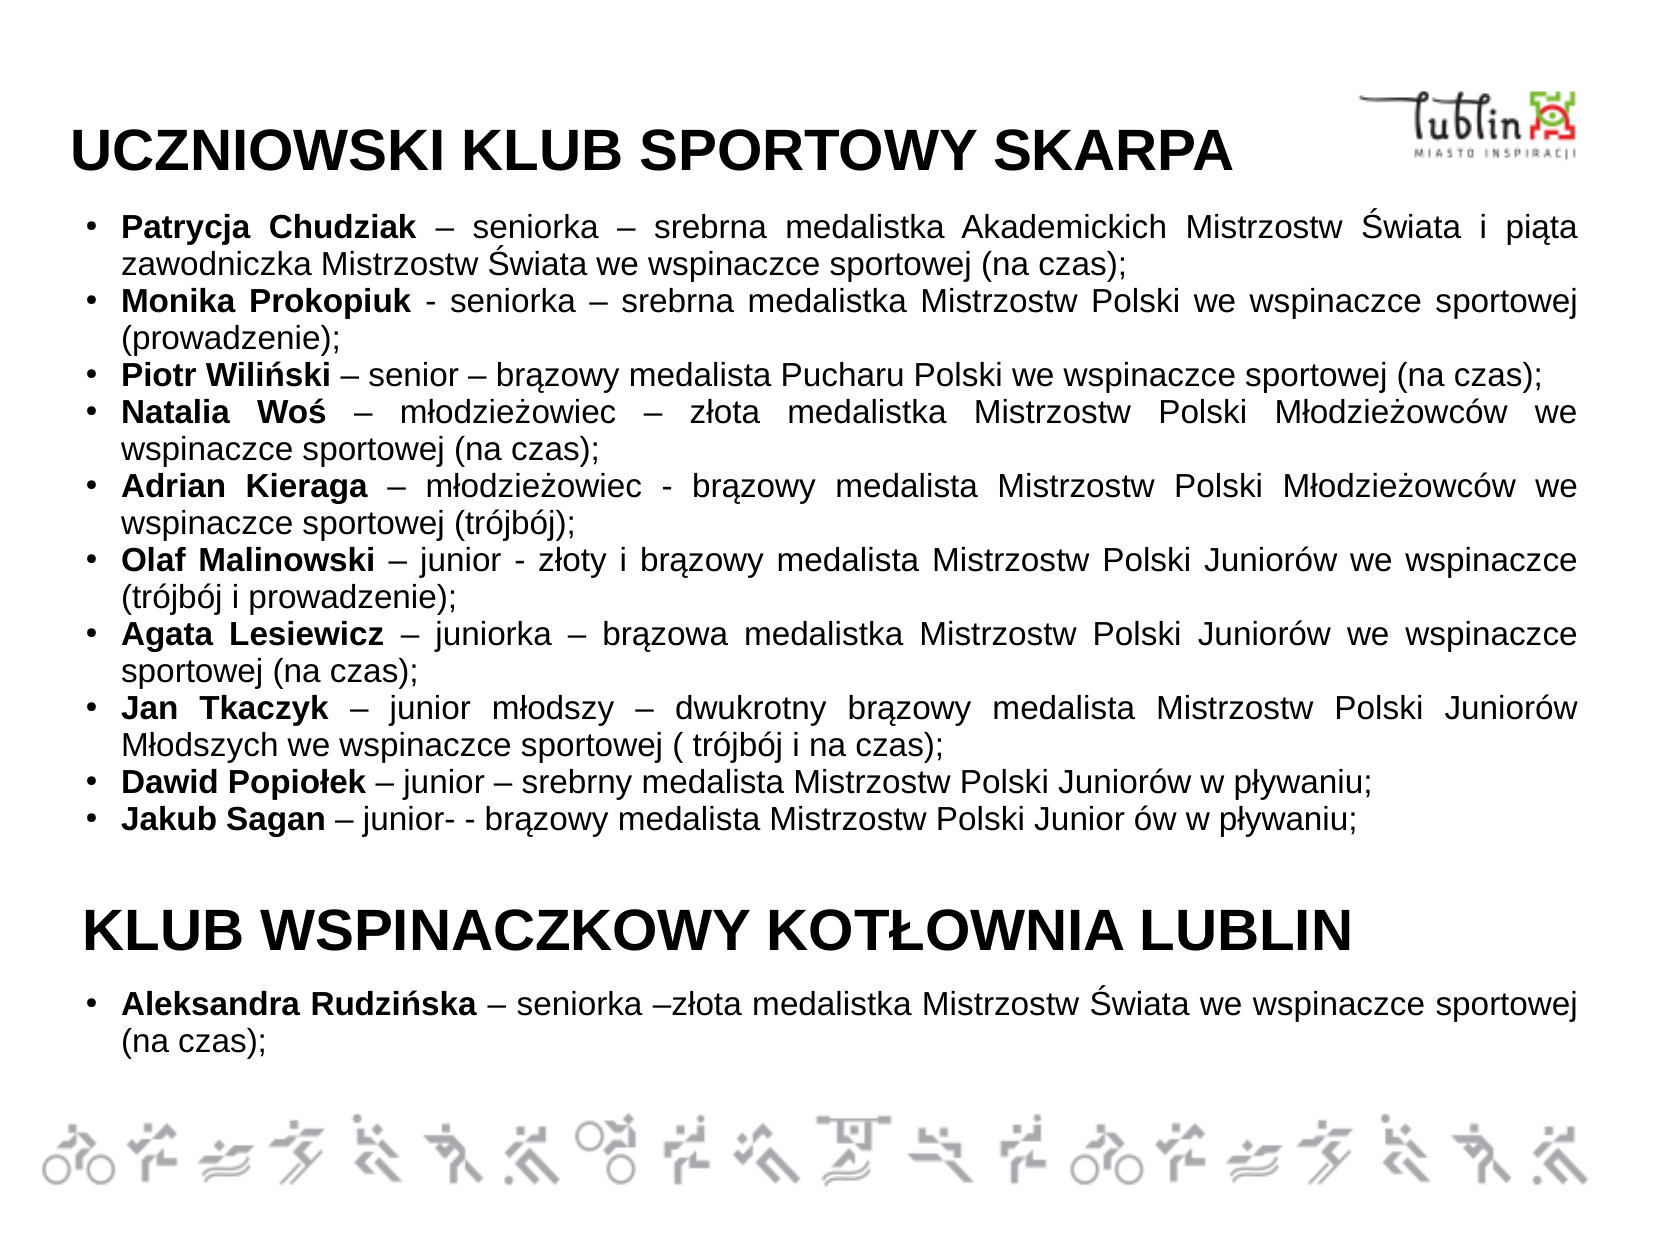

#
UCZNIOWSKI KLUB SPORTOWY SKARPA
Patrycja Chudziak – seniorka – srebrna medalistka Akademickich Mistrzostw Świata i piąta zawodniczka Mistrzostw Świata we wspinaczce sportowej (na czas);
Monika Prokopiuk - seniorka – srebrna medalistka Mistrzostw Polski we wspinaczce sportowej (prowadzenie);
Piotr Wiliński – senior – brązowy medalista Pucharu Polski we wspinaczce sportowej (na czas);
Natalia Woś – młodzieżowiec – złota medalistka Mistrzostw Polski Młodzieżowców we wspinaczce sportowej (na czas);
Adrian Kieraga – młodzieżowiec - brązowy medalista Mistrzostw Polski Młodzieżowców we wspinaczce sportowej (trójbój);
Olaf Malinowski – junior - złoty i brązowy medalista Mistrzostw Polski Juniorów we wspinaczce (trójbój i prowadzenie);
Agata Lesiewicz – juniorka – brązowa medalistka Mistrzostw Polski Juniorów we wspinaczce sportowej (na czas);
Jan Tkaczyk – junior młodszy – dwukrotny brązowy medalista Mistrzostw Polski Juniorów Młodszych we wspinaczce sportowej ( trójbój i na czas);
Dawid Popiołek – junior – srebrny medalista Mistrzostw Polski Juniorów w pływaniu;
Jakub Sagan – junior- - brązowy medalista Mistrzostw Polski Junior ów w pływaniu;
Aleksandra Rudzińska – seniorka –złota medalistka Mistrzostw Świata we wspinaczce sportowej (na czas);
KLUB WSPINACZKOWY KOTŁOWNIA LUBLIN